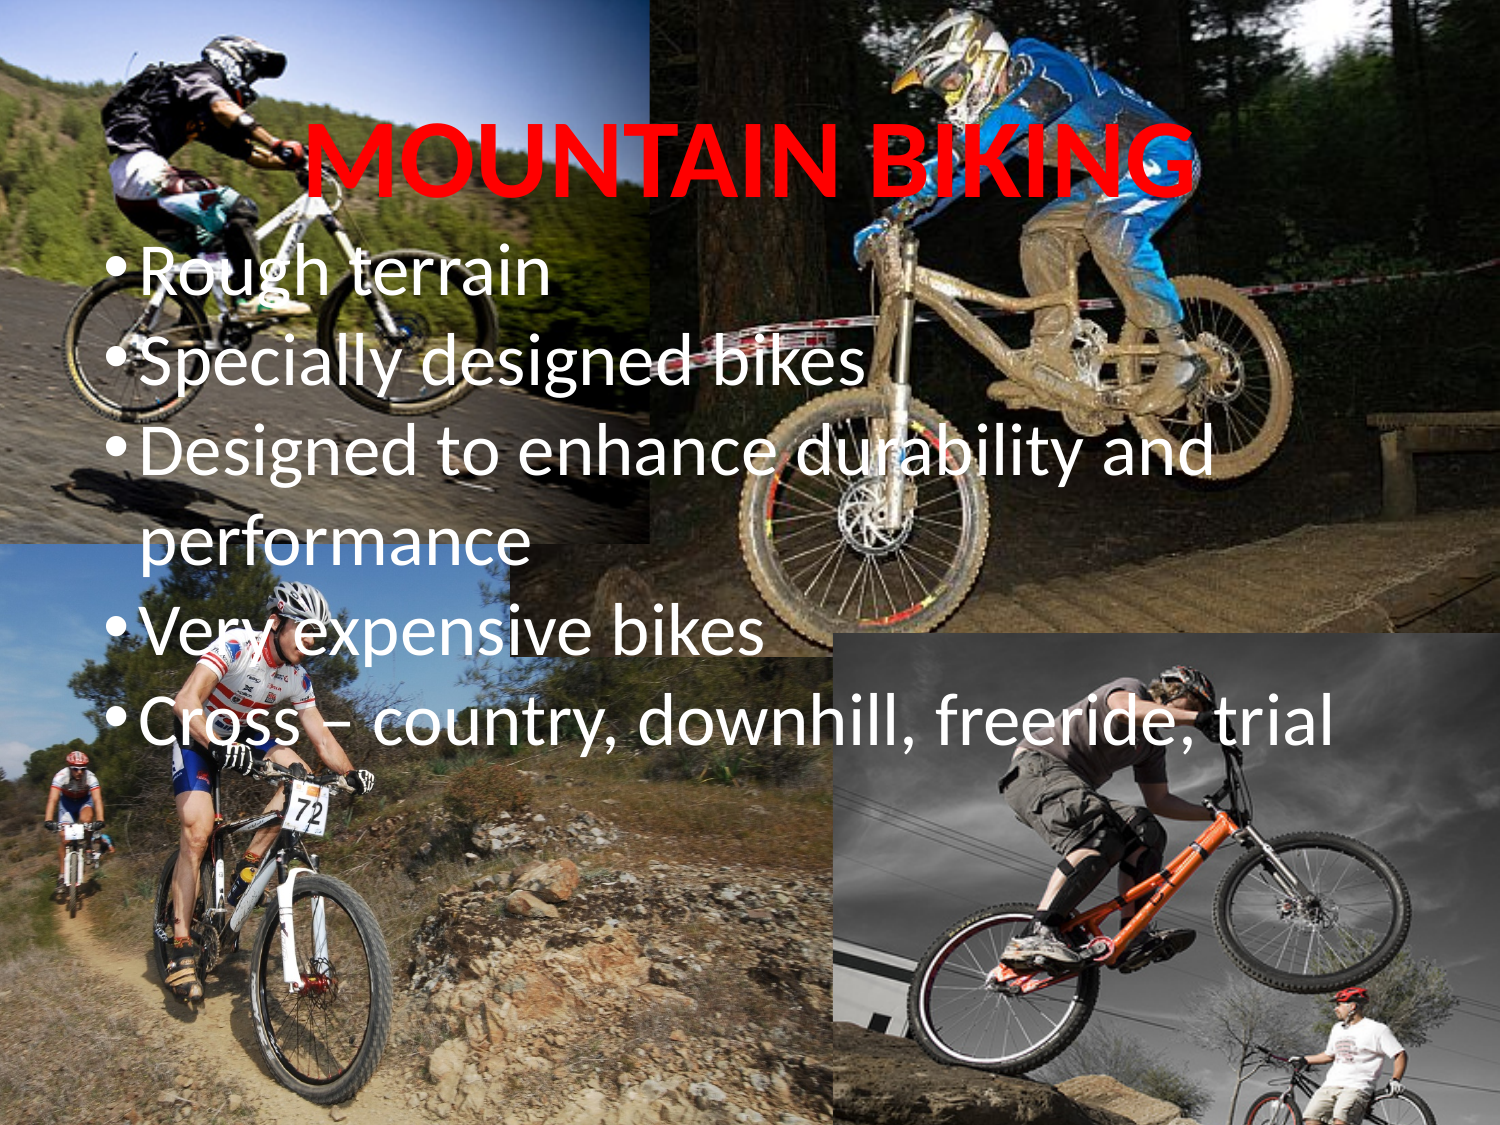

#
MOUNTAIN BIKING
Rough terrain
Specially designed bikes
Designed to enhance durability and performance
Very expensive bikes
Cross – country, downhill, freeride, trial